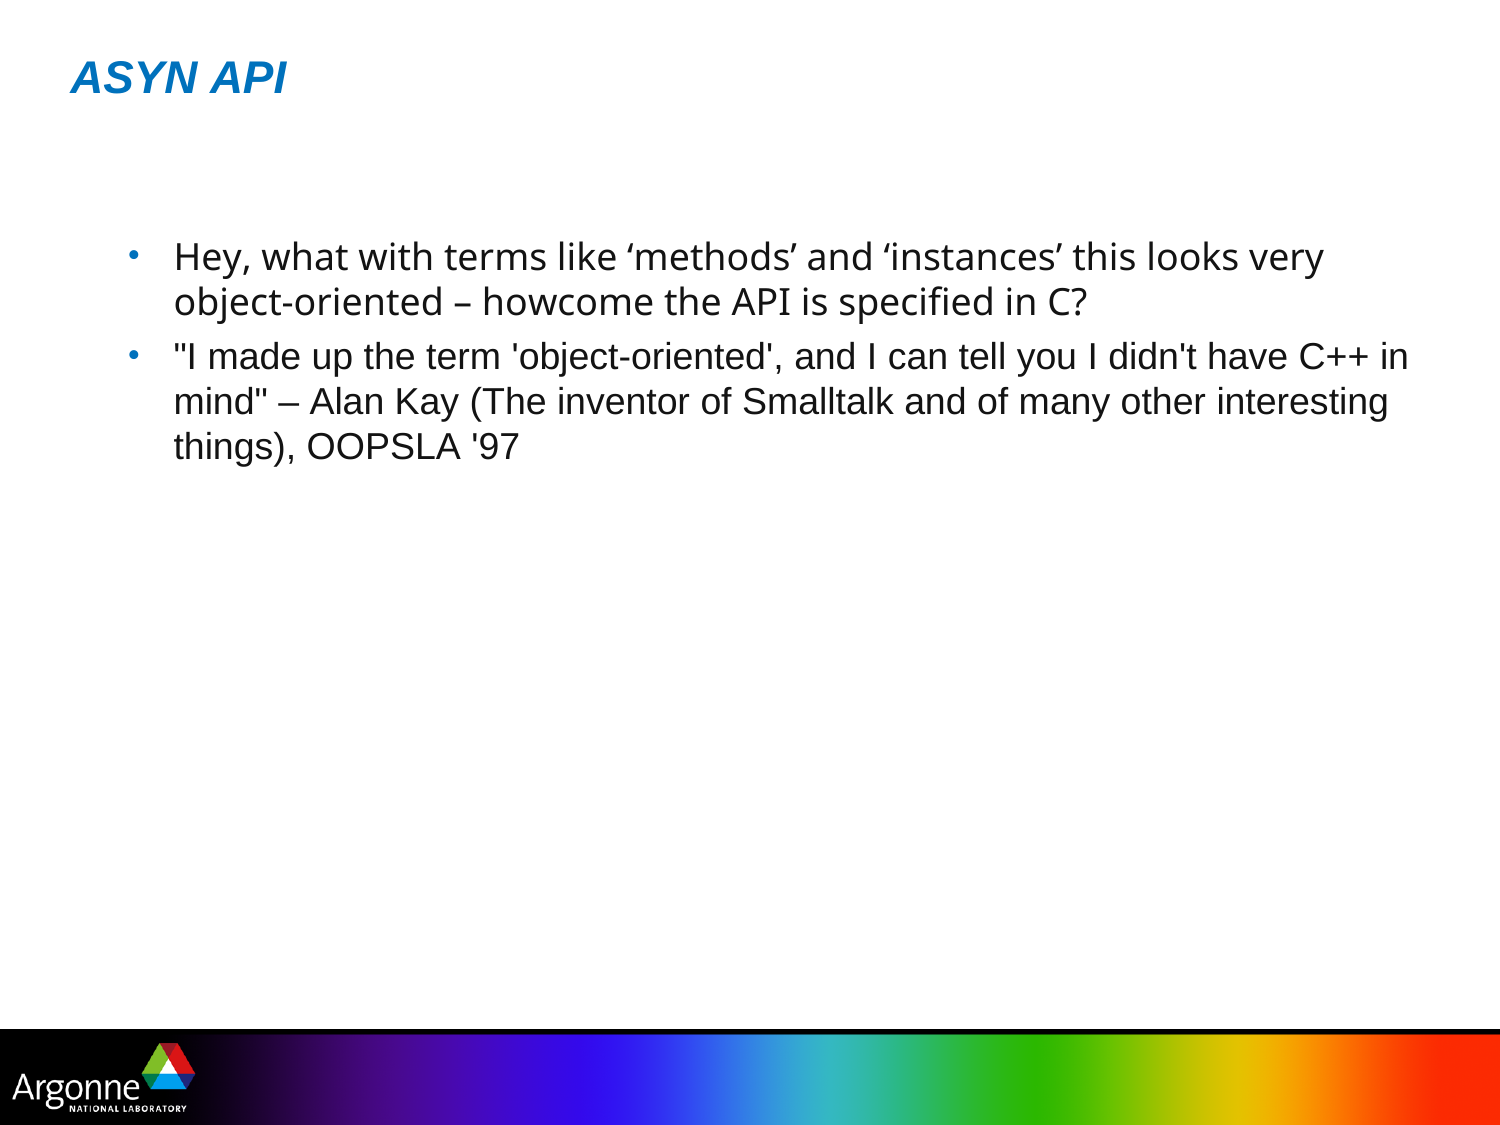

# ASYN API
Hey, what with terms like ‘methods’ and ‘instances’ this looks very object-oriented – howcome the API is specified in C?
"I made up the term 'object-oriented', and I can tell you I didn't have C++ in mind" – Alan Kay (The inventor of Smalltalk and of many other interesting things), OOPSLA '97